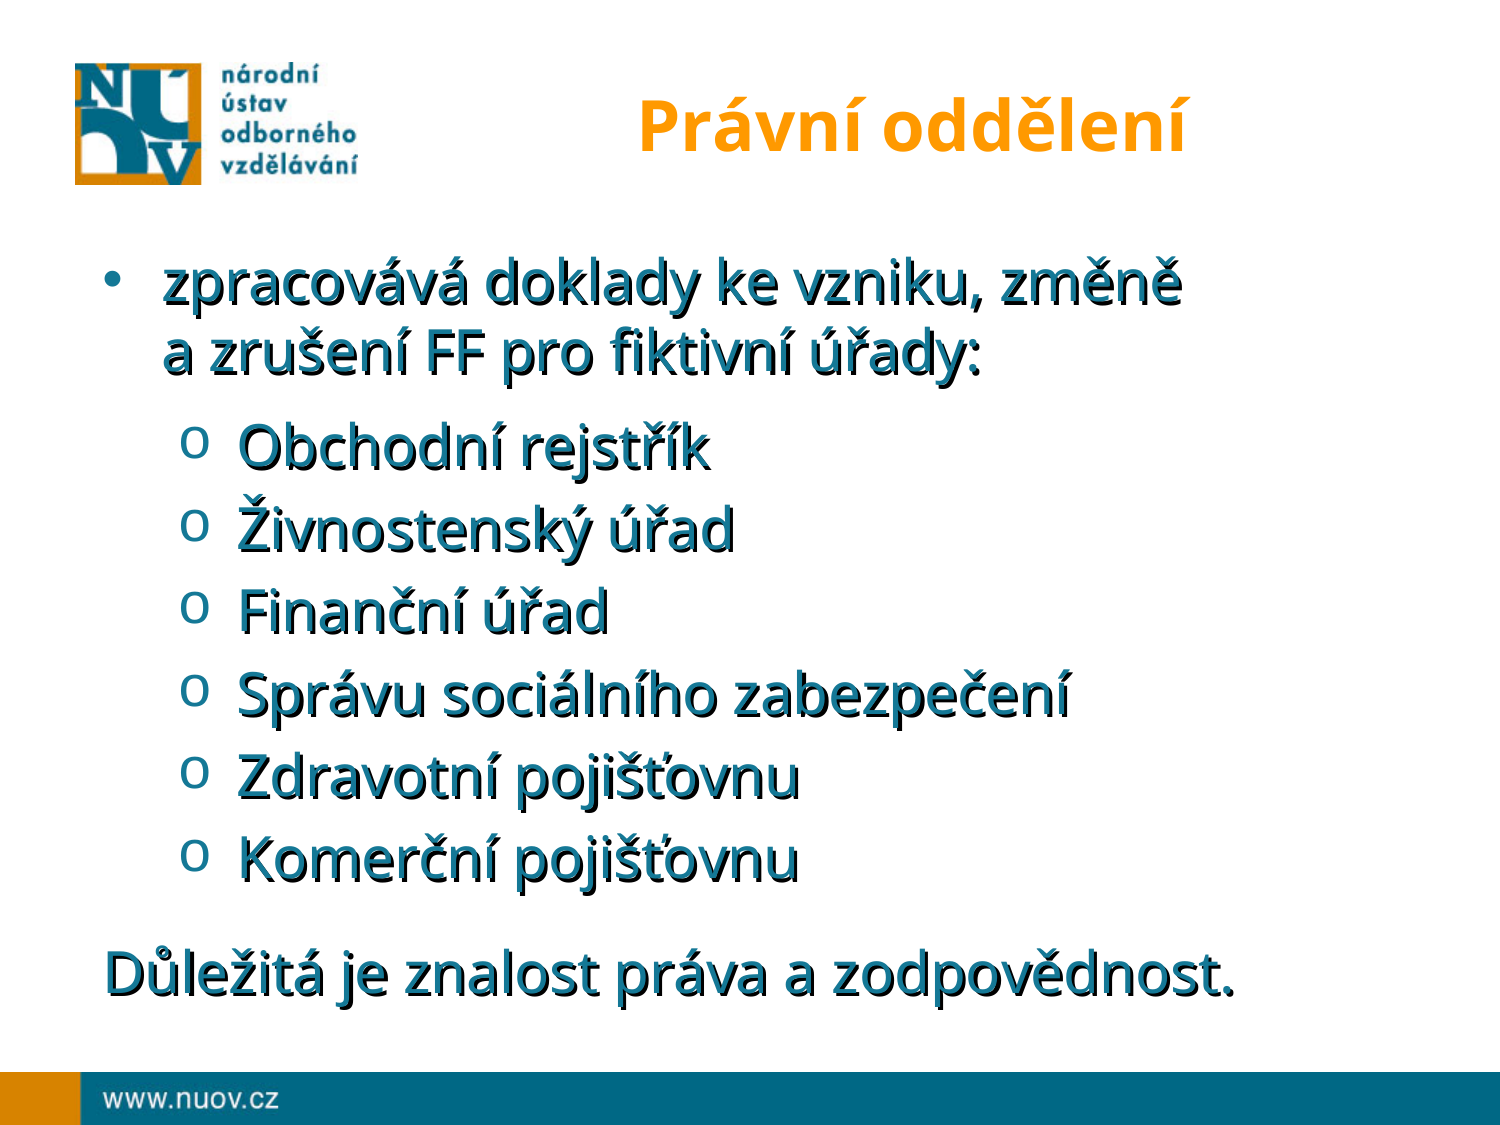

# Právní oddělení
zpracovává doklady ke vzniku, změně
a zrušení FF pro fiktivní úřady:
Obchodní rejstřík
Živnostenský úřad
Finanční úřad
Správu sociálního zabezpečení
Zdravotní pojišťovnu
Komerční pojišťovnu
Důležitá je znalost práva a zodpovědnost.